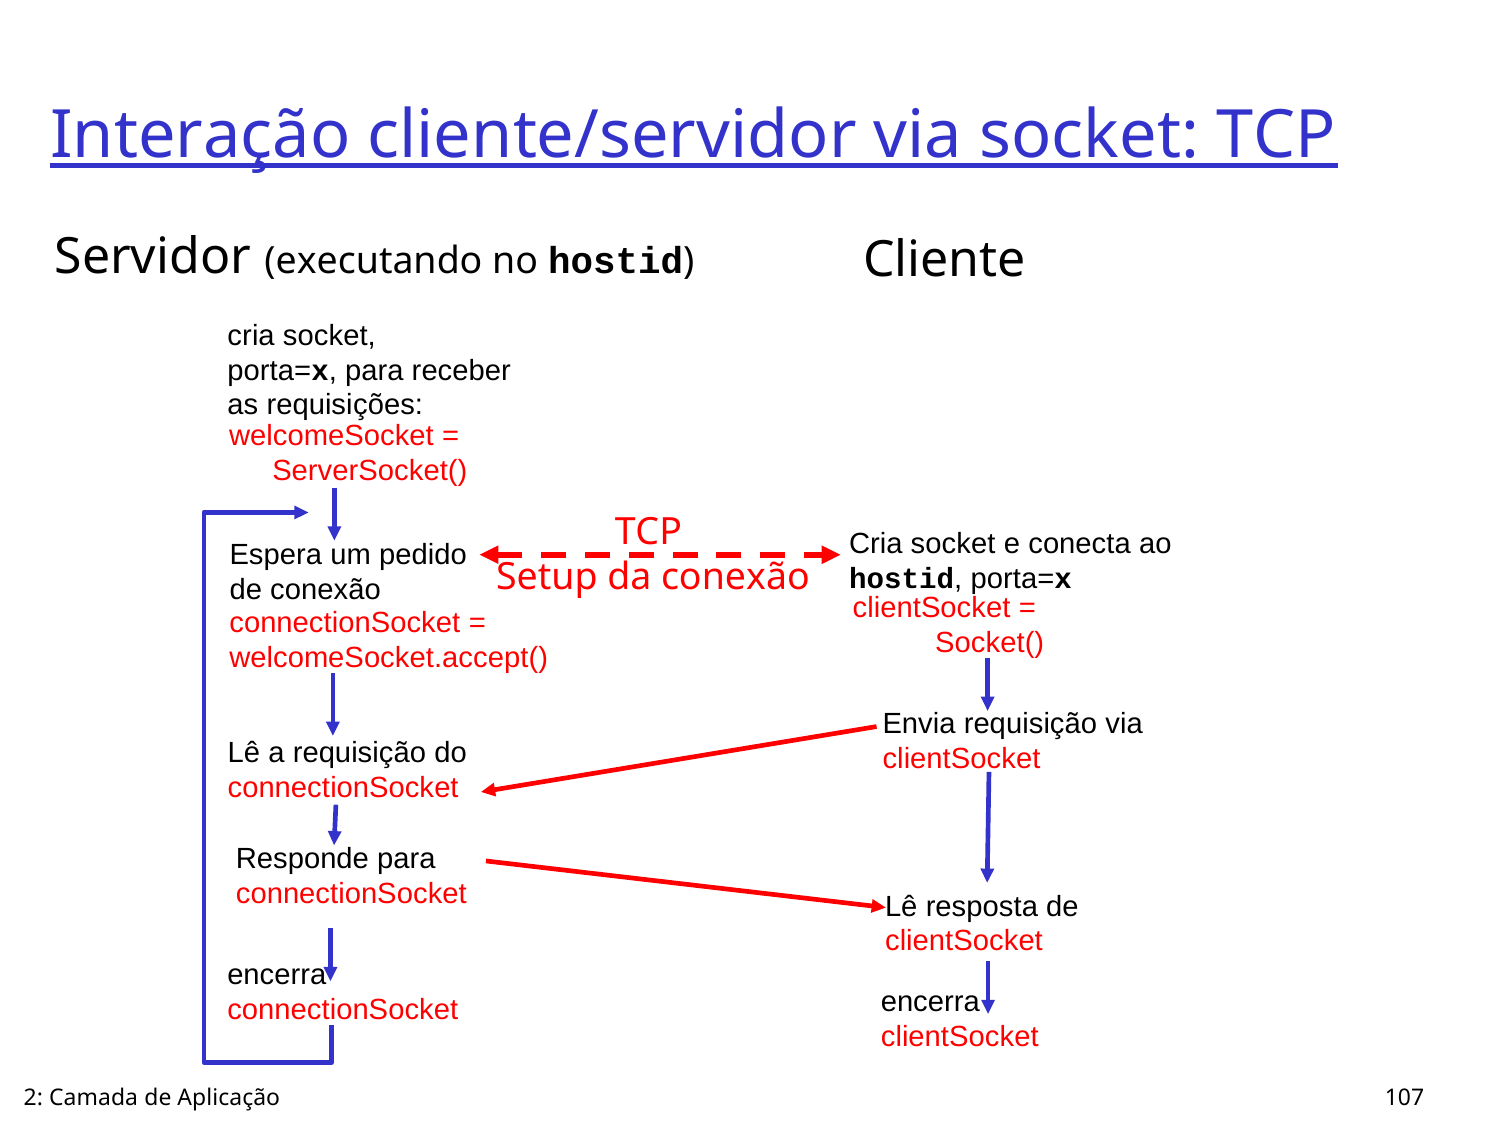

# Interação cliente/servidor via socket: TCP
Servidor (executando no hostid)
Cliente
cria socket,
porta=x, para receber
as requisições:
welcomeSocket =
ServerSocket()
TCP
Setup da conexão
Lê resposta de
clientSocket
encerra
clientSocket
encerra
connectionSocket
Cria socket e conecta ao
hostid, porta=x
clientSocket =
Socket()
Espera um pedido
de conexão
connectionSocket =
welcomeSocket.accept()
Envia requisição via
clientSocket
Lê a requisição do
connectionSocket
Responde para
connectionSocket
107